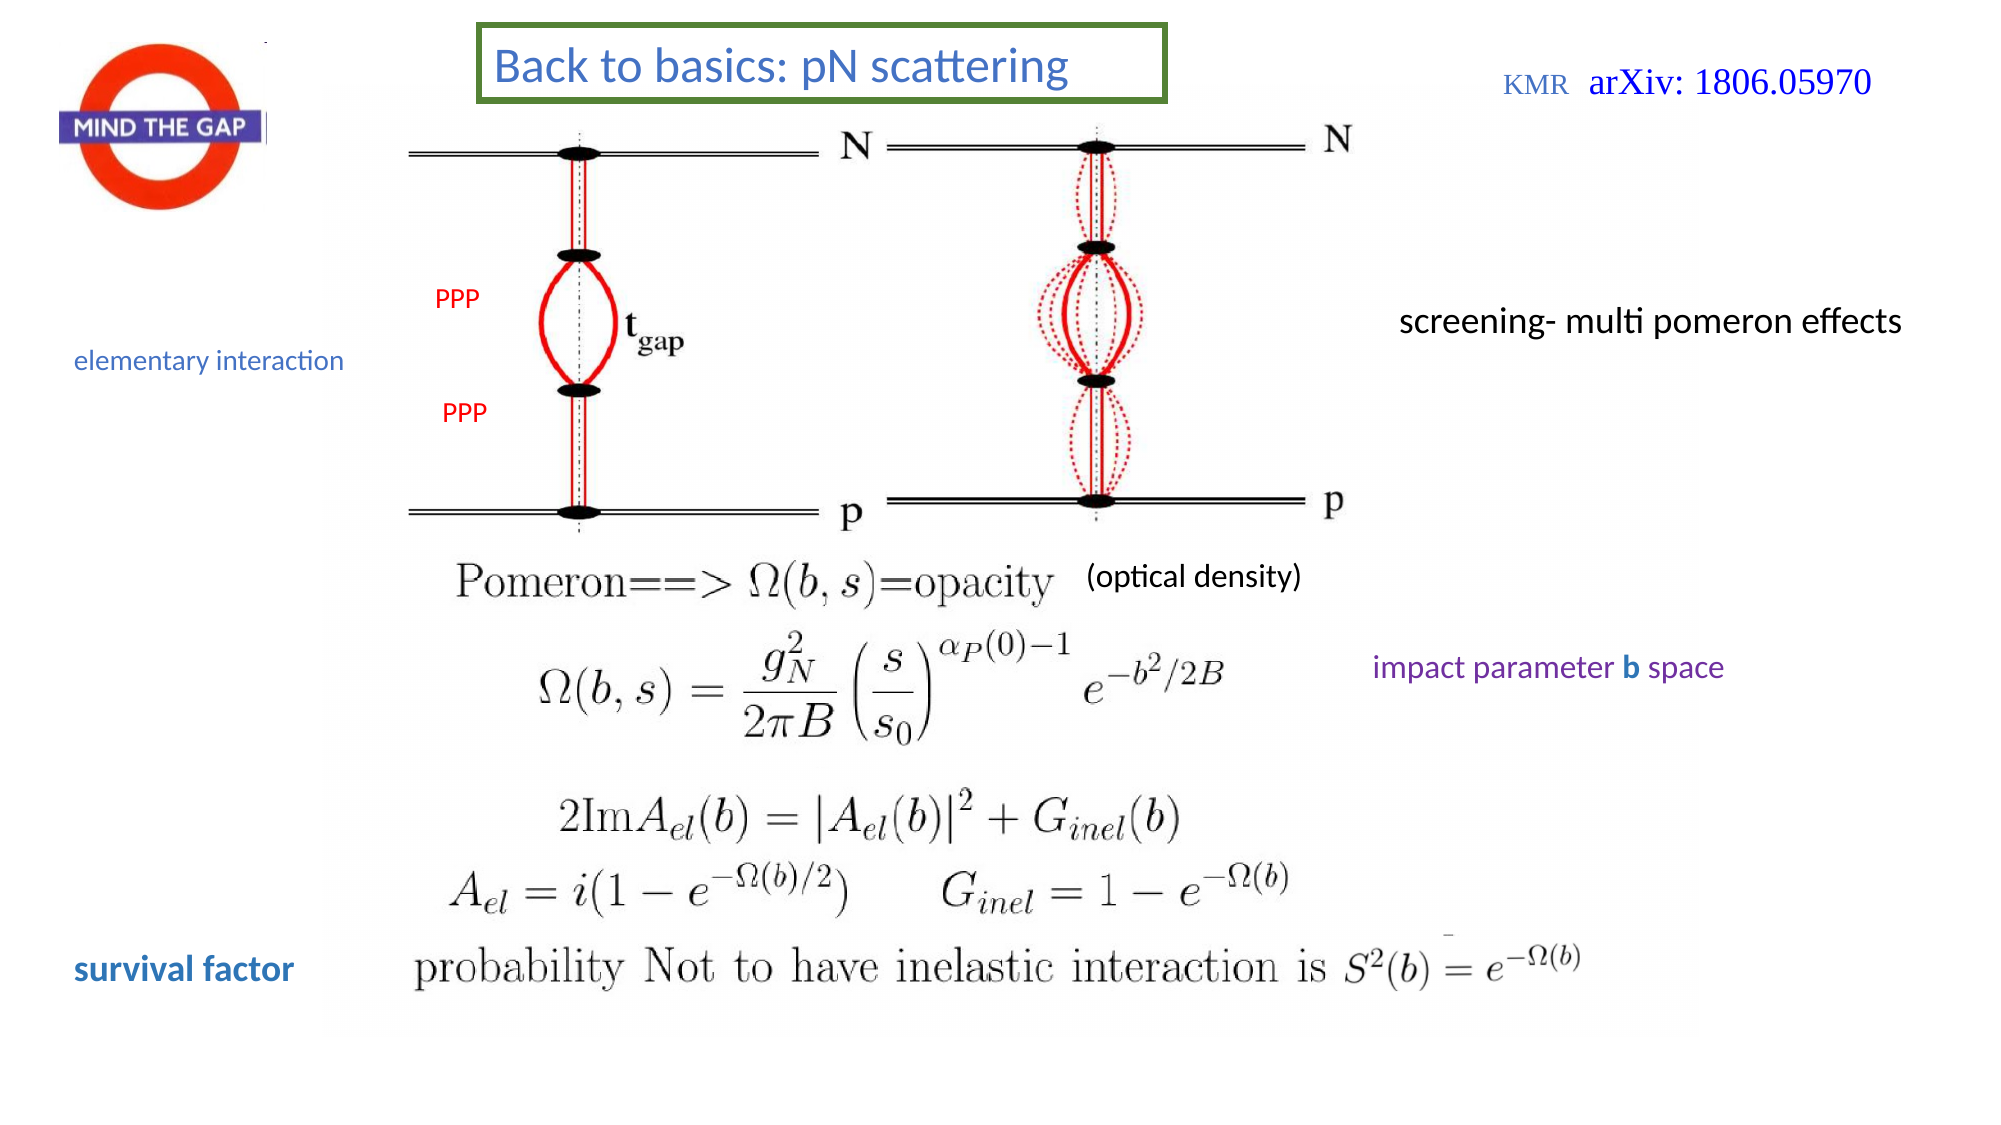

Back to basics: pN scattering
KMR arXiv: 1806.05970
PPP
screening- multi pomeron effects
elementary interaction
PPP
(optical density)
impact parameter b space
survival factor